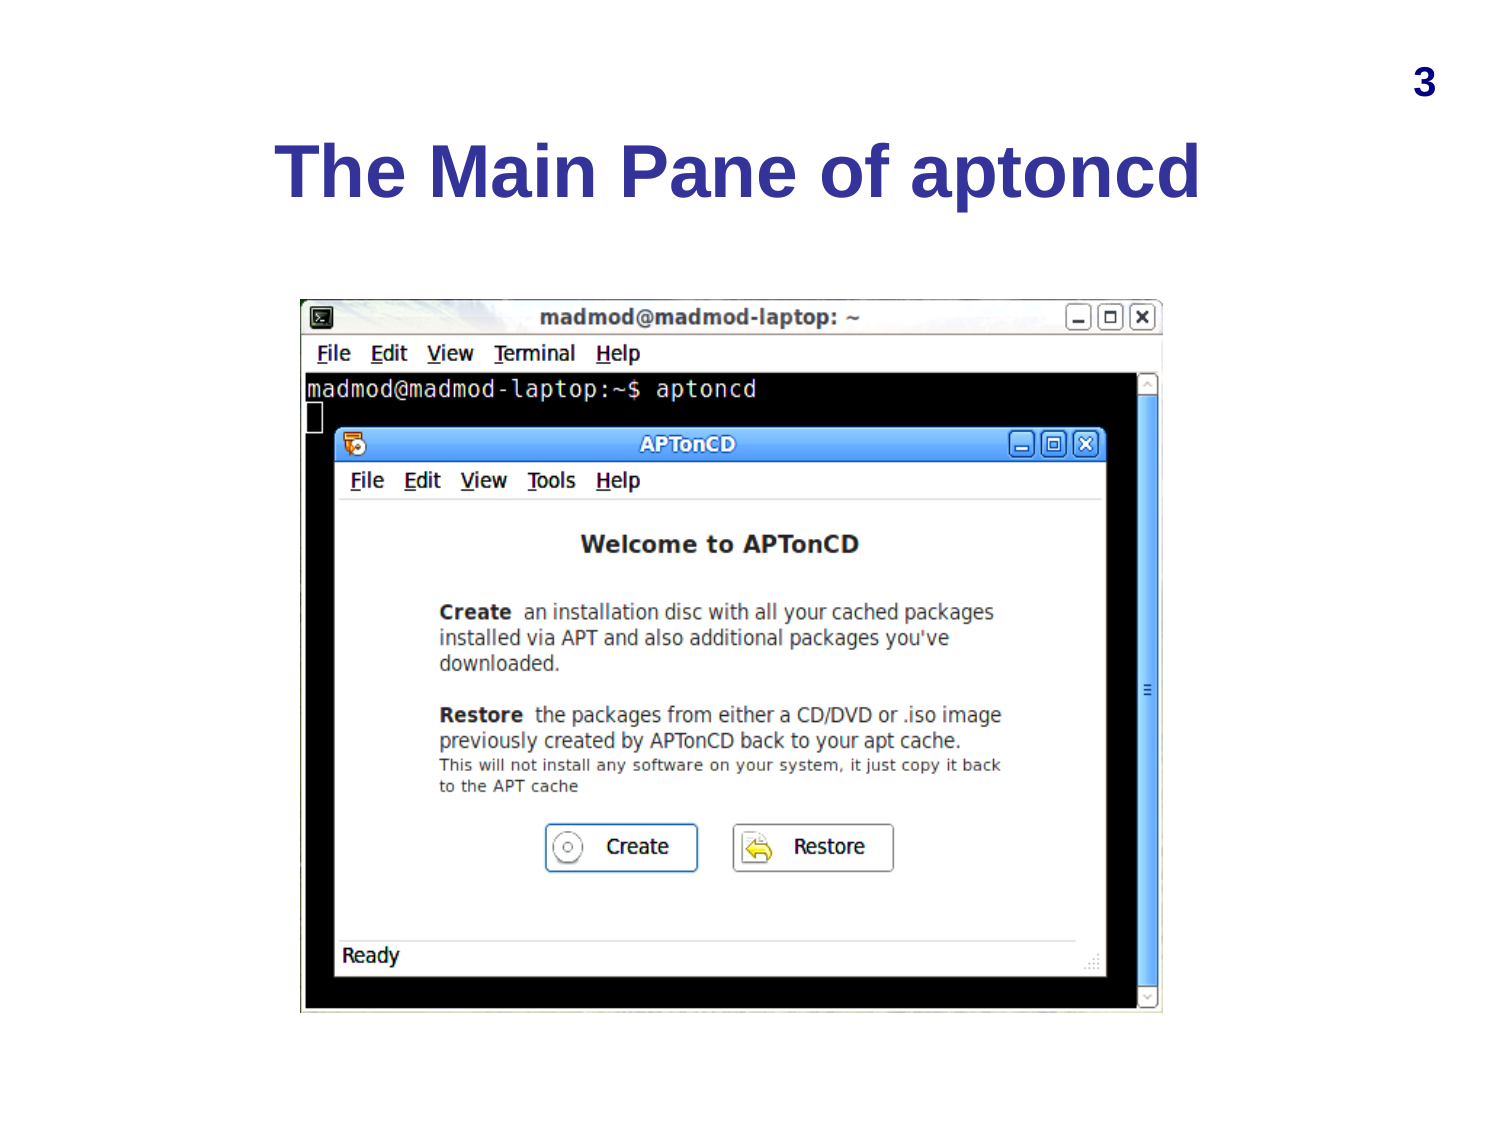

3
# The Main Pane of aptoncd